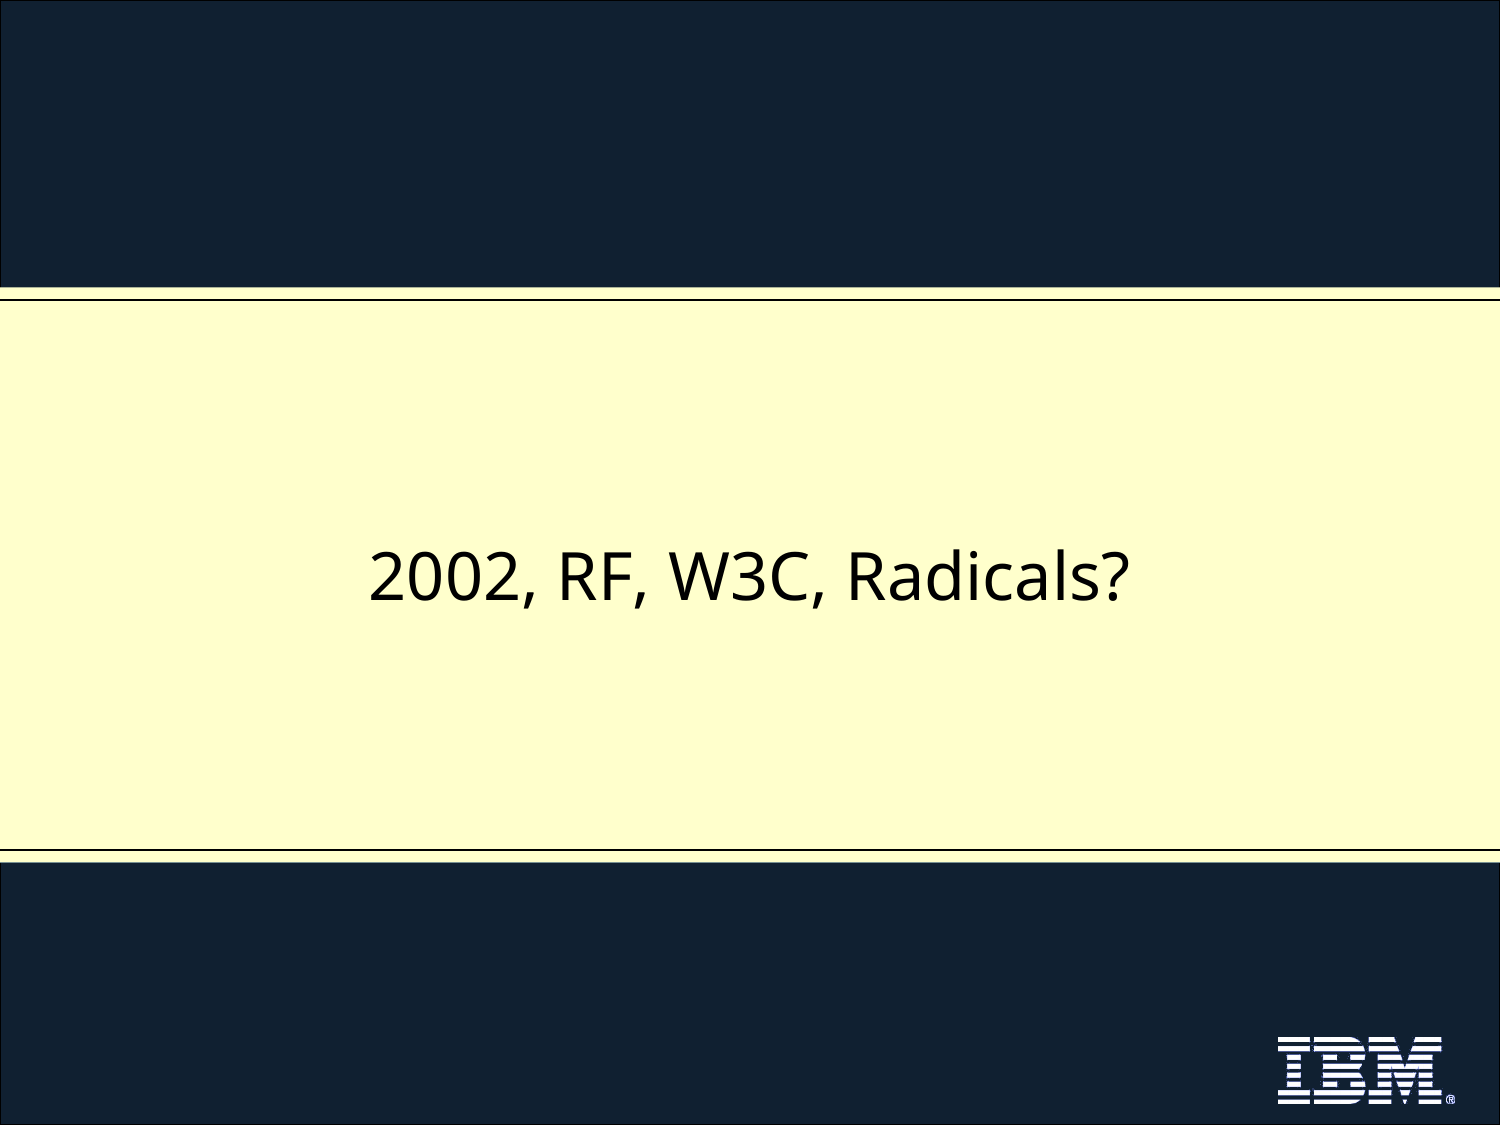

2002, RF, W3C, Radicals?
# Characteristics of “open”